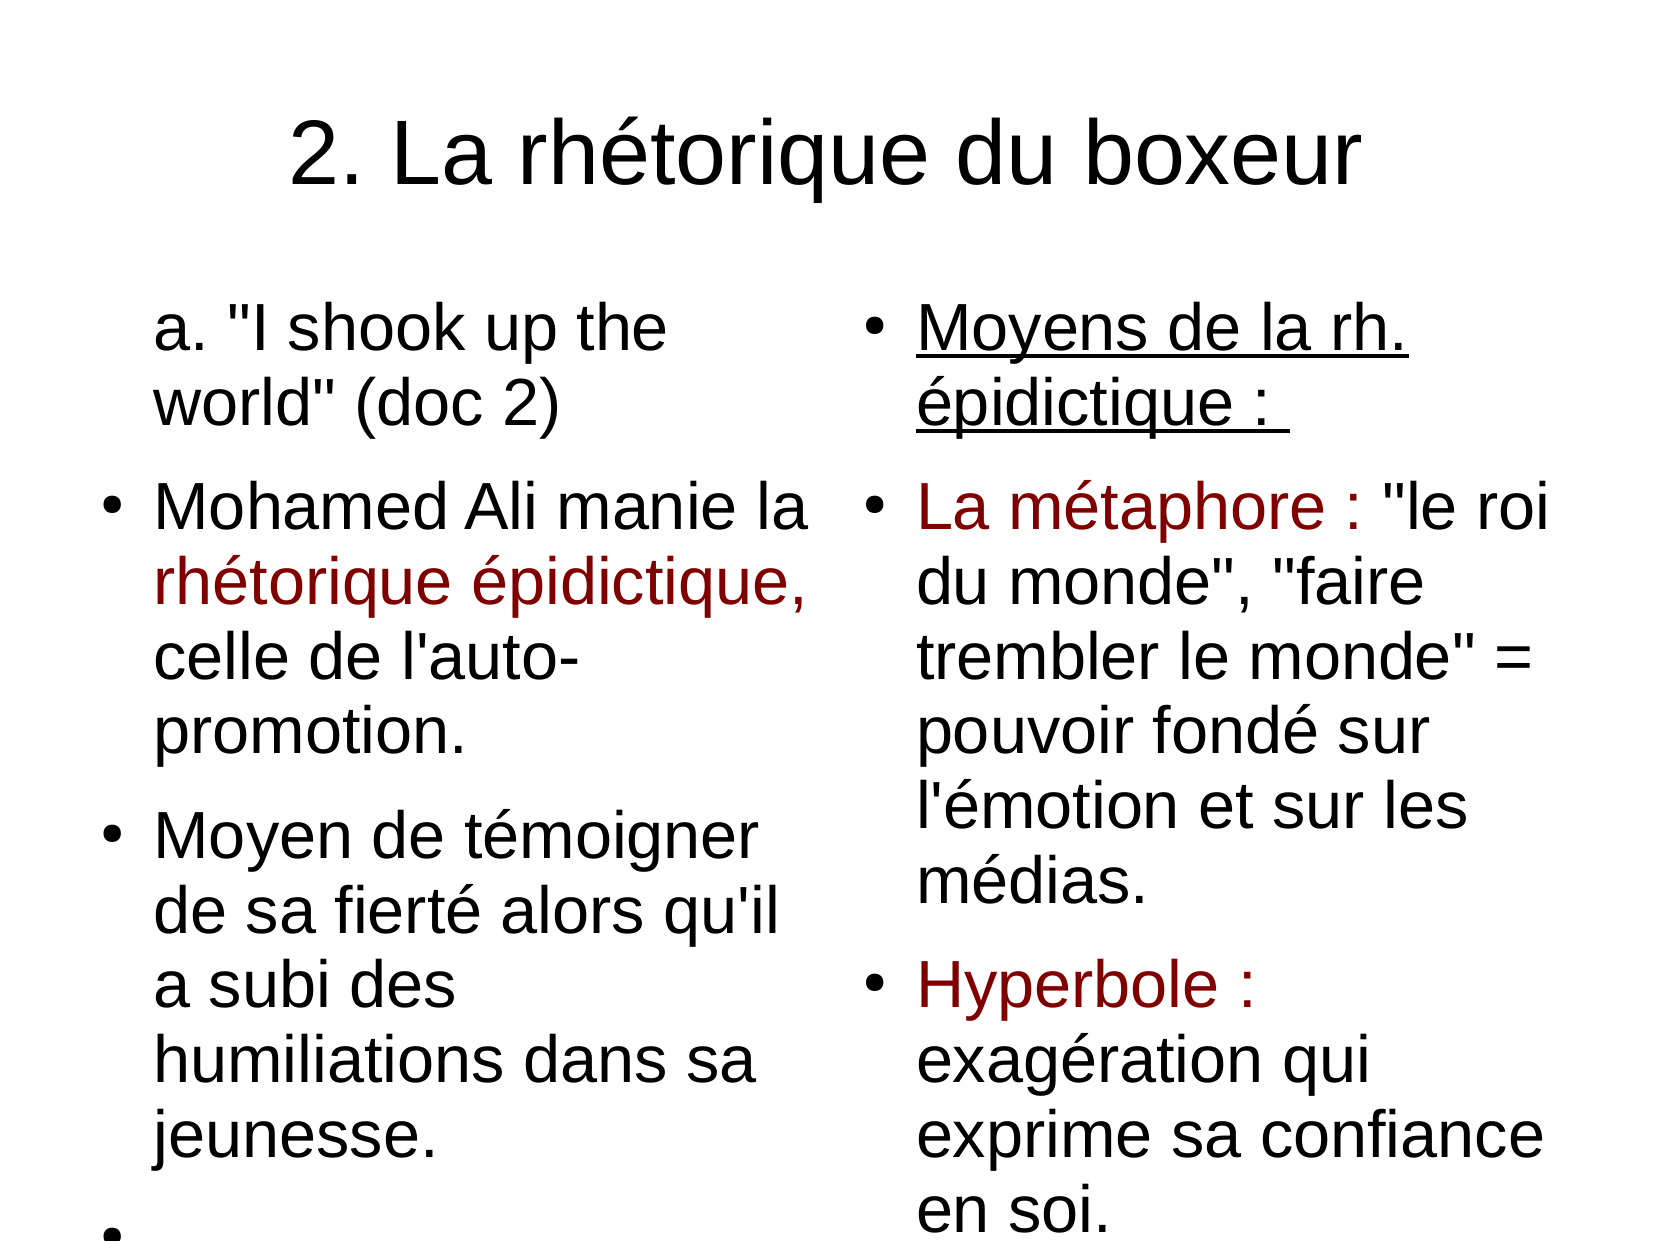

# 2. La rhétorique du boxeur
a. "I shook up the world" (doc 2)
Mohamed Ali manie la rhétorique épidictique, celle de l'auto-promotion.
Moyen de témoigner de sa fierté alors qu'il a subi des humiliations dans sa jeunesse.
Moyens de la rh. épidictique :
La métaphore : "le roi du monde", "faire trembler le monde" = pouvoir fondé sur l'émotion et sur les médias.
Hyperbole : exagération qui exprime sa confiance en soi.